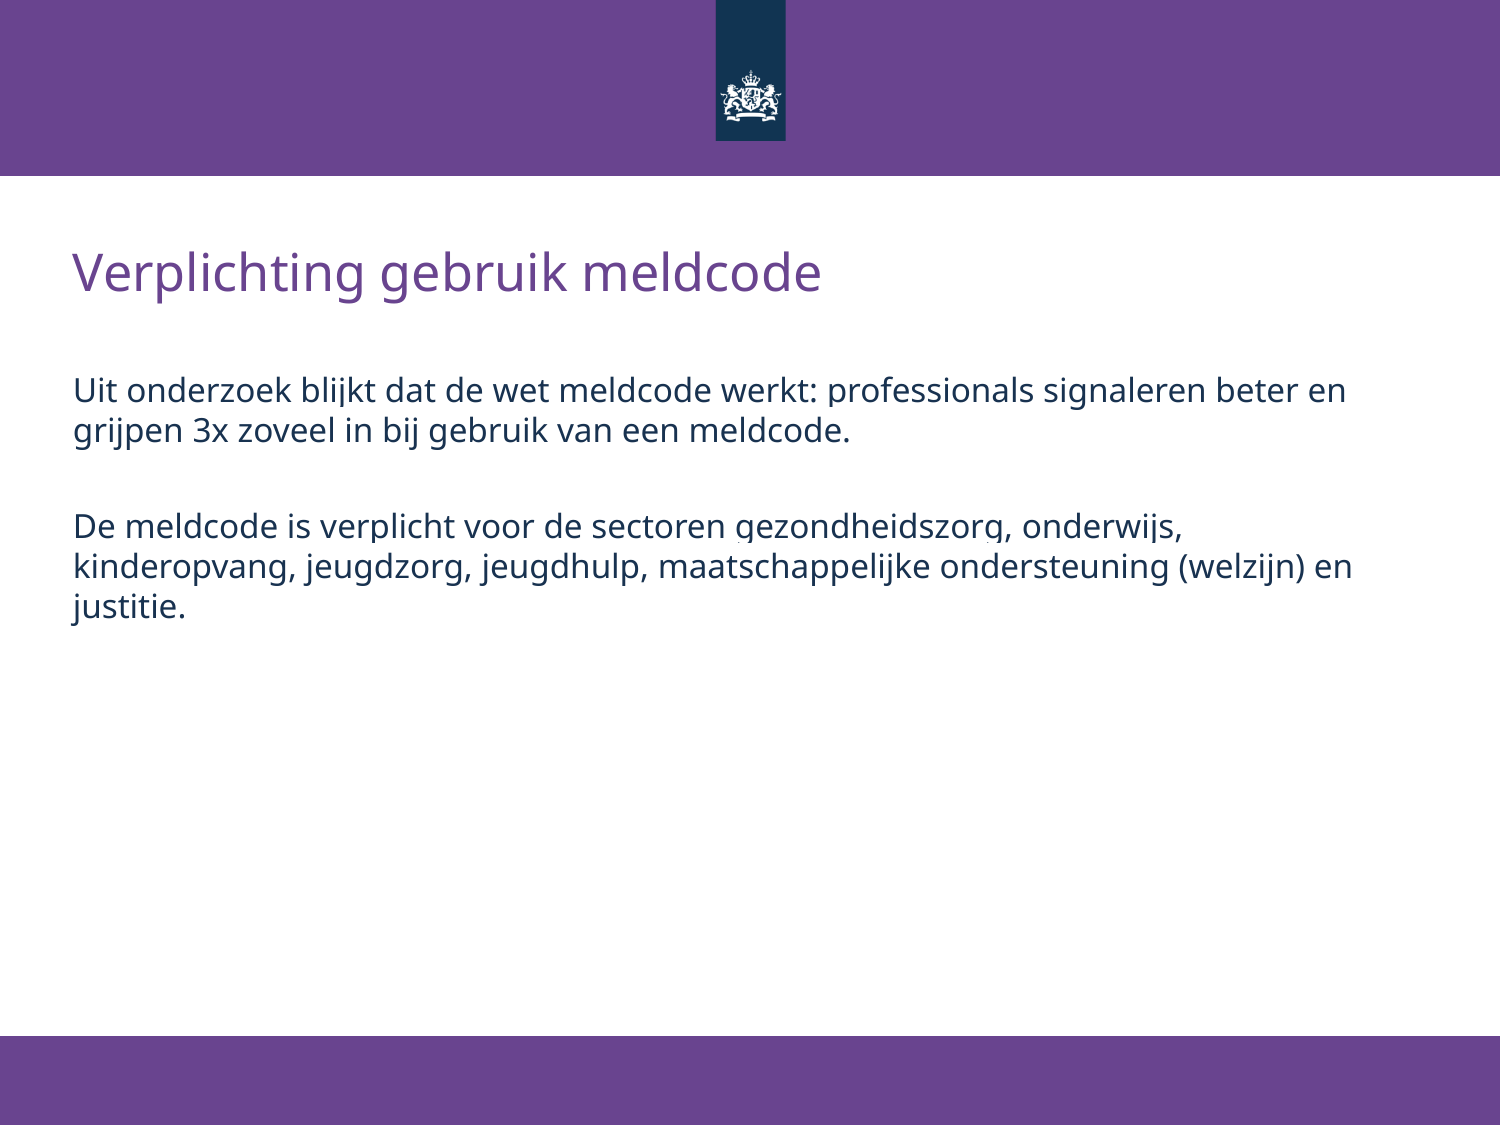

# Verplichting gebruik meldcode
Uit onderzoek blijkt dat de wet meldcode werkt: professionals signaleren beter en grijpen 3x zoveel in bij gebruik van een meldcode.
De meldcode is verplicht voor de sectoren gezondheidszorg, onderwijs, kinderopvang, jeugdzorg, jeugdhulp, maatschappelijke ondersteuning (welzijn) en justitie.